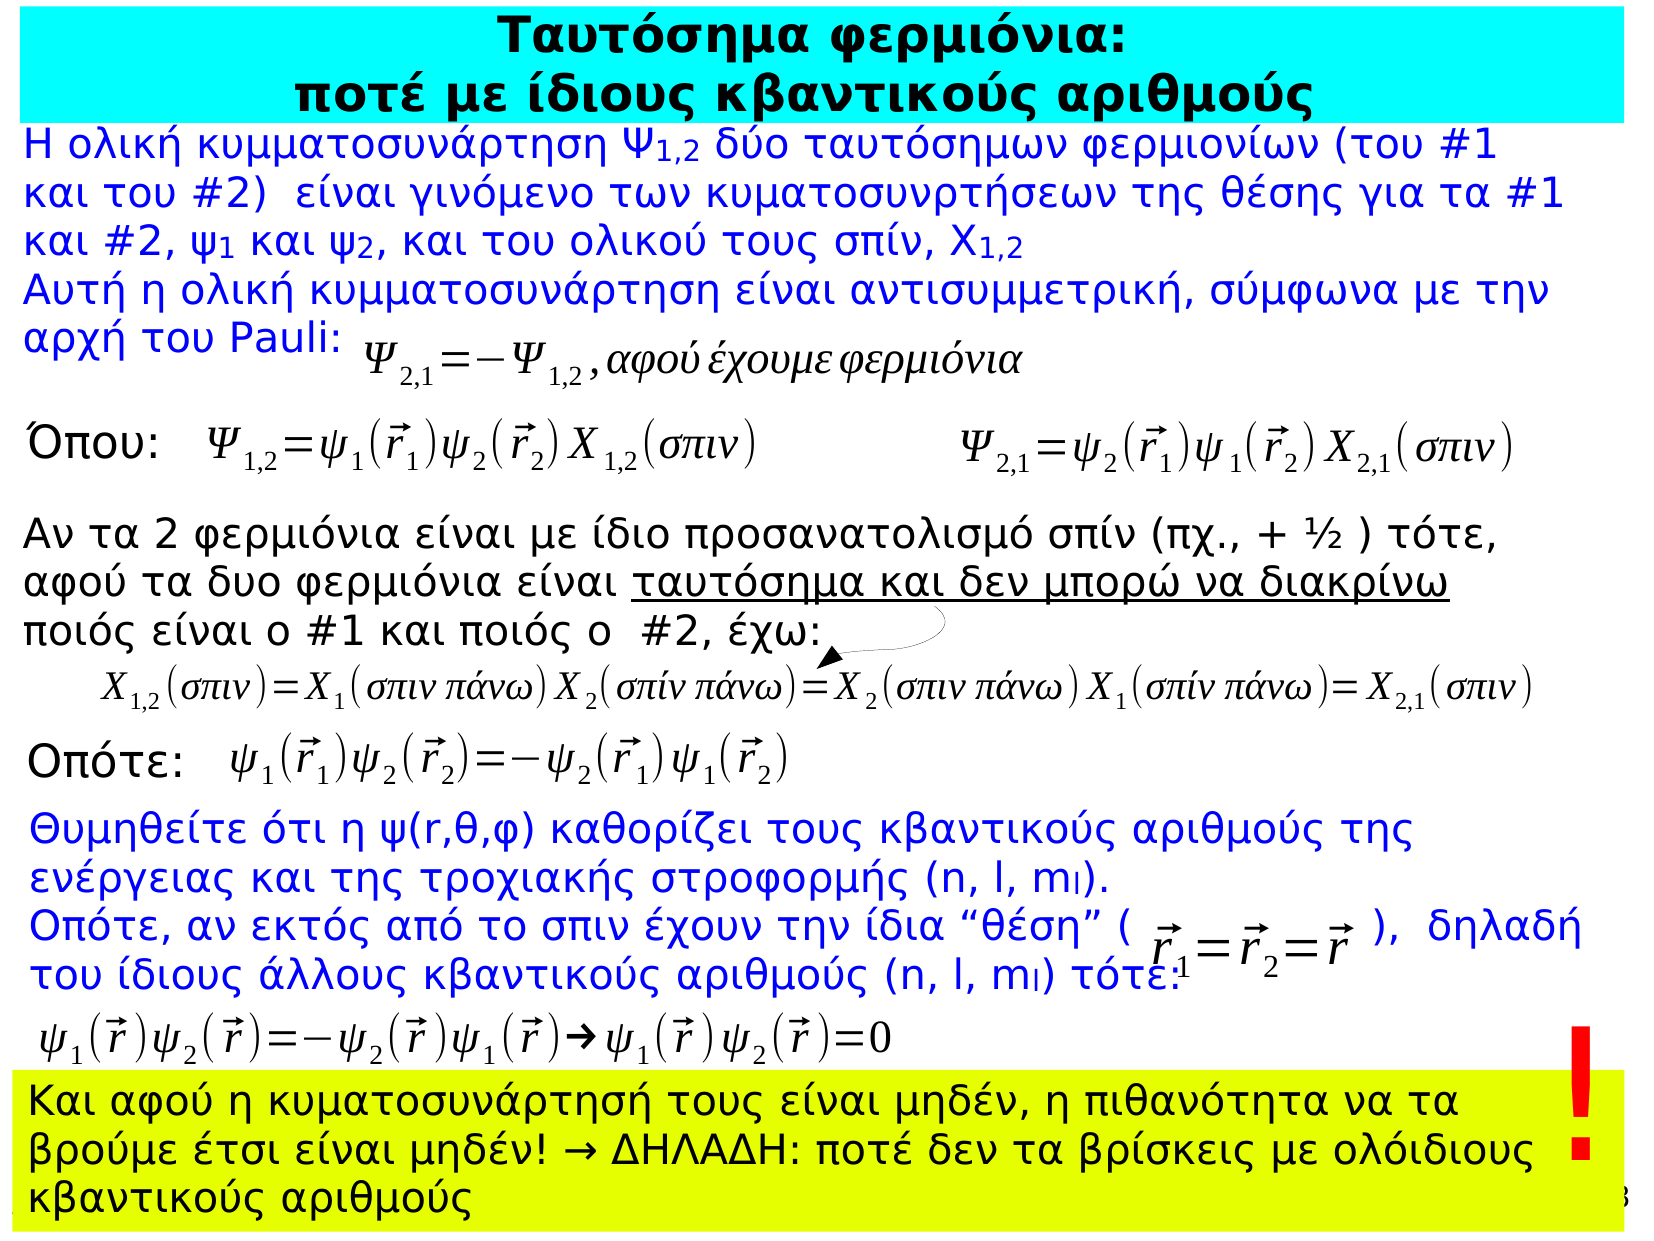

# Ταυτόσημα φερμιόνια: ποτέ με ίδιους κβαντικούς αριθμούς
Η ολική κυμματοσυνάρτηση Ψ1,2 δύο ταυτόσημων φερμιονίων (του #1 και του #2) είναι γινόμενο των κυματοσυνρτήσεων της θέσης για τα #1 και #2, ψ1 και ψ2, και του ολικού τους σπίν, Χ1,2
Αυτή η ολική κυμματοσυνάρτηση είναι αντισυμμετρική, σύμφωνα με την αρχή του Pauli:
Όπου:
Αν τα 2 φερμιόνια είναι με ίδιο προσανατολισμό σπίν (πχ., + ½ ) τότε,
αφού τα δυο φερμιόνια είναι ταυτόσημα και δεν μπορώ να διακρίνω
ποιός είναι ο #1 και ποιός ο #2, έχω:
Οπότε:
Θυμηθείτε ότι η ψ(r,θ,φ) καθορίζει τους κβαντικούς αριθμούς της
ενέργειας και της τροχιακής στροφορμής (n, l, ml).
Οπότε, αν εκτός από το σπιν έχουν την ίδια “θέση” ( ), δηλαδή
του ίδιους άλλους κβαντικούς αριθμούς (n, l, ml) τότε:
!
Και αφού η κυματοσυνάρτησή τους είναι μηδέν, η πιθανότητα να τα βρούμε έτσι είναι μηδέν! → ΔΗΛΑΔΗ: ποτέ δεν τα βρίσκεις με ολόιδιους κβαντικούς αριθμούς
18
Α.Π.Θ
Κ. Κορδάς - Πυρηνική & Στοιχειώδη - #10: Πυρηνικό δυναμικό - Ενέργεια Fermi